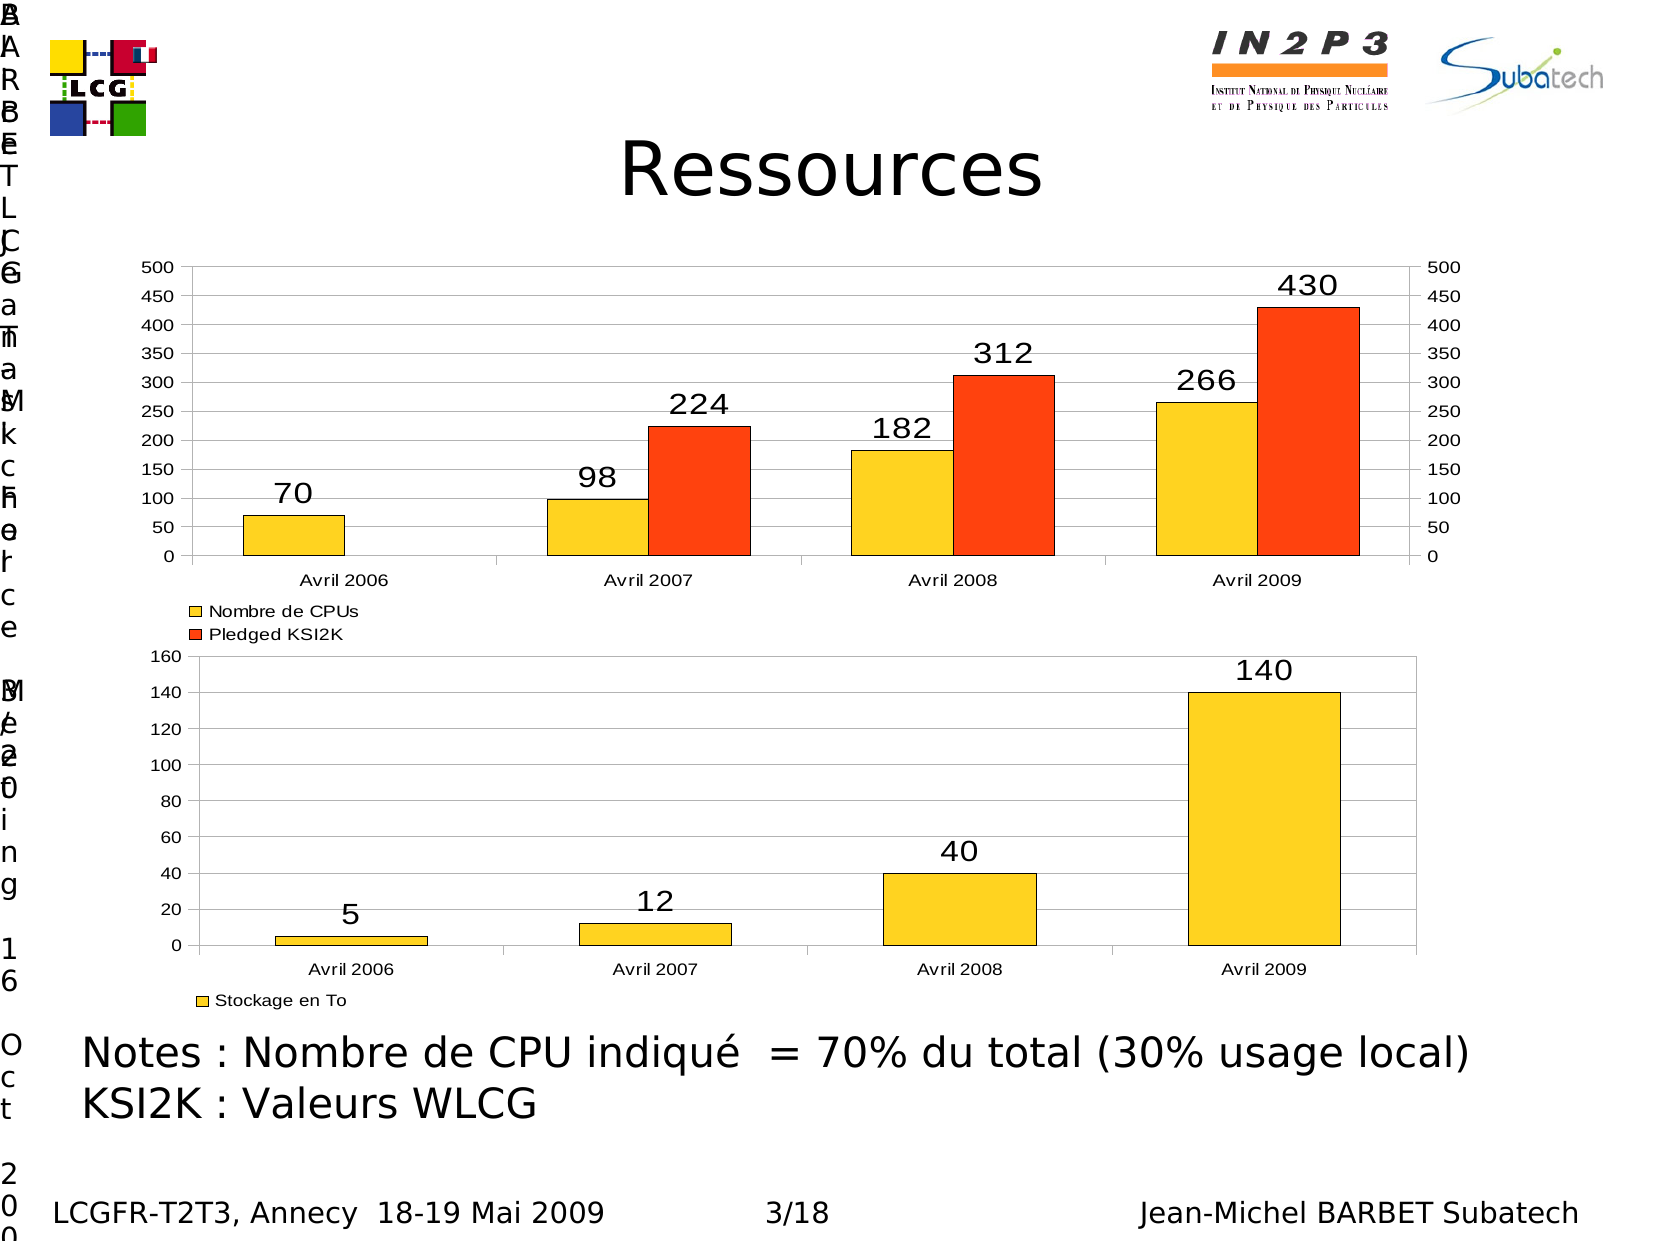

# Ressources
### Chart
| Category | Nombre de CPUs | Pledged KSI2K |
|---|---|---|
| Avril 2006 | 70.0 | None |
| Avril 2007 | 98.0 | 224.0 |
| Avril 2008 | 182.0 | 312.0 |
| Avril 2009 | 266.0 | 430.0 |
### Chart
| Category | Stockage en To |
|---|---|
| Avril 2006 | 5.0 |
| Avril 2007 | 12.0 |
| Avril 2008 | 40.0 |
| Avril 2009 | 140.0 |Notes : Nombre de CPU indiqué = 70% du total (30% usage local)
‏KSI2K : Valeurs WLCG